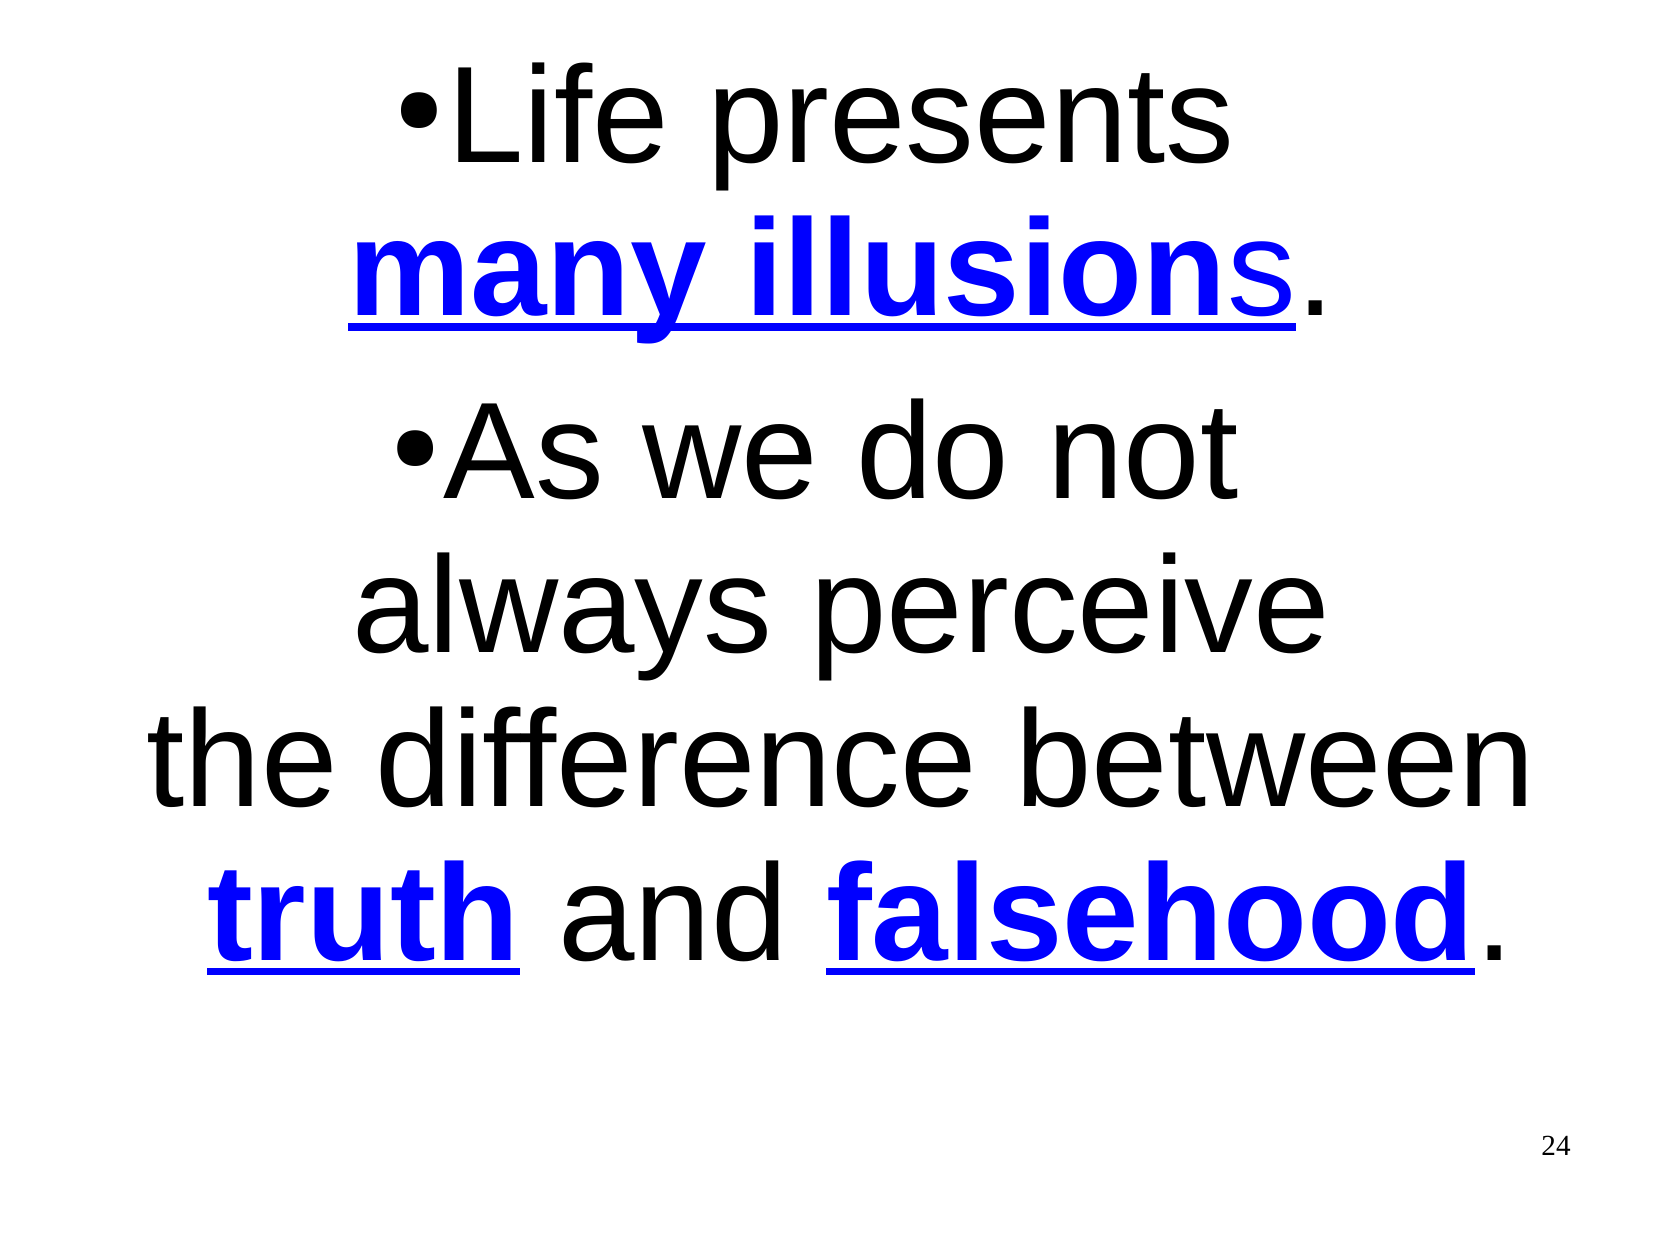

# Life presents many illusions.
As we do not
always perceive
the difference between
truth and falsehood.
24